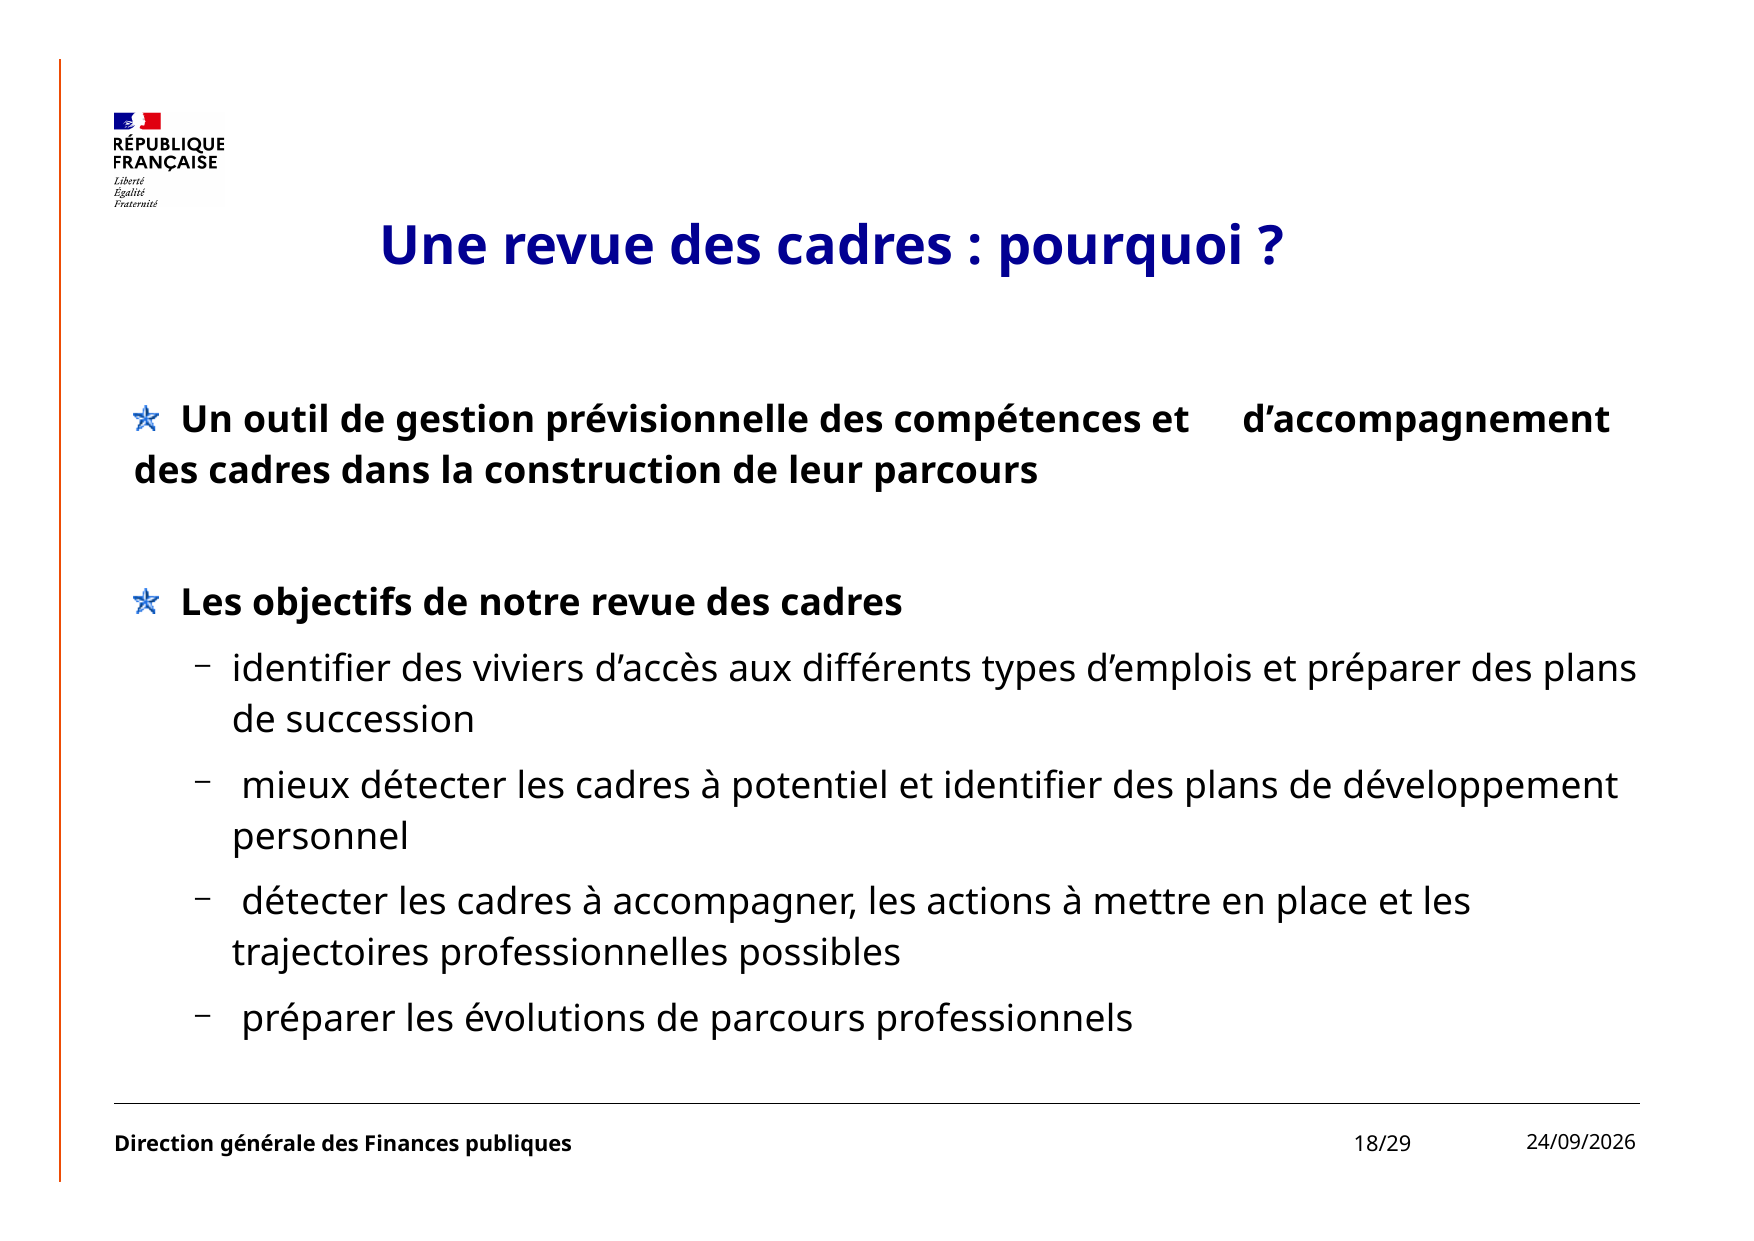

Une revue des cadres : pourquoi ?
# Un outil de gestion prévisionnelle des compétences et 		 d’accompagnement des cadres dans la construction de leur parcours
 Les objectifs de notre revue des cadres
identifier des viviers d’accès aux différents types d’emplois et préparer des plans de succession
 mieux détecter les cadres à potentiel et identifier des plans de développement personnel
 détecter les cadres à accompagner, les actions à mettre en place et les trajectoires professionnelles possibles
 préparer les évolutions de parcours professionnels